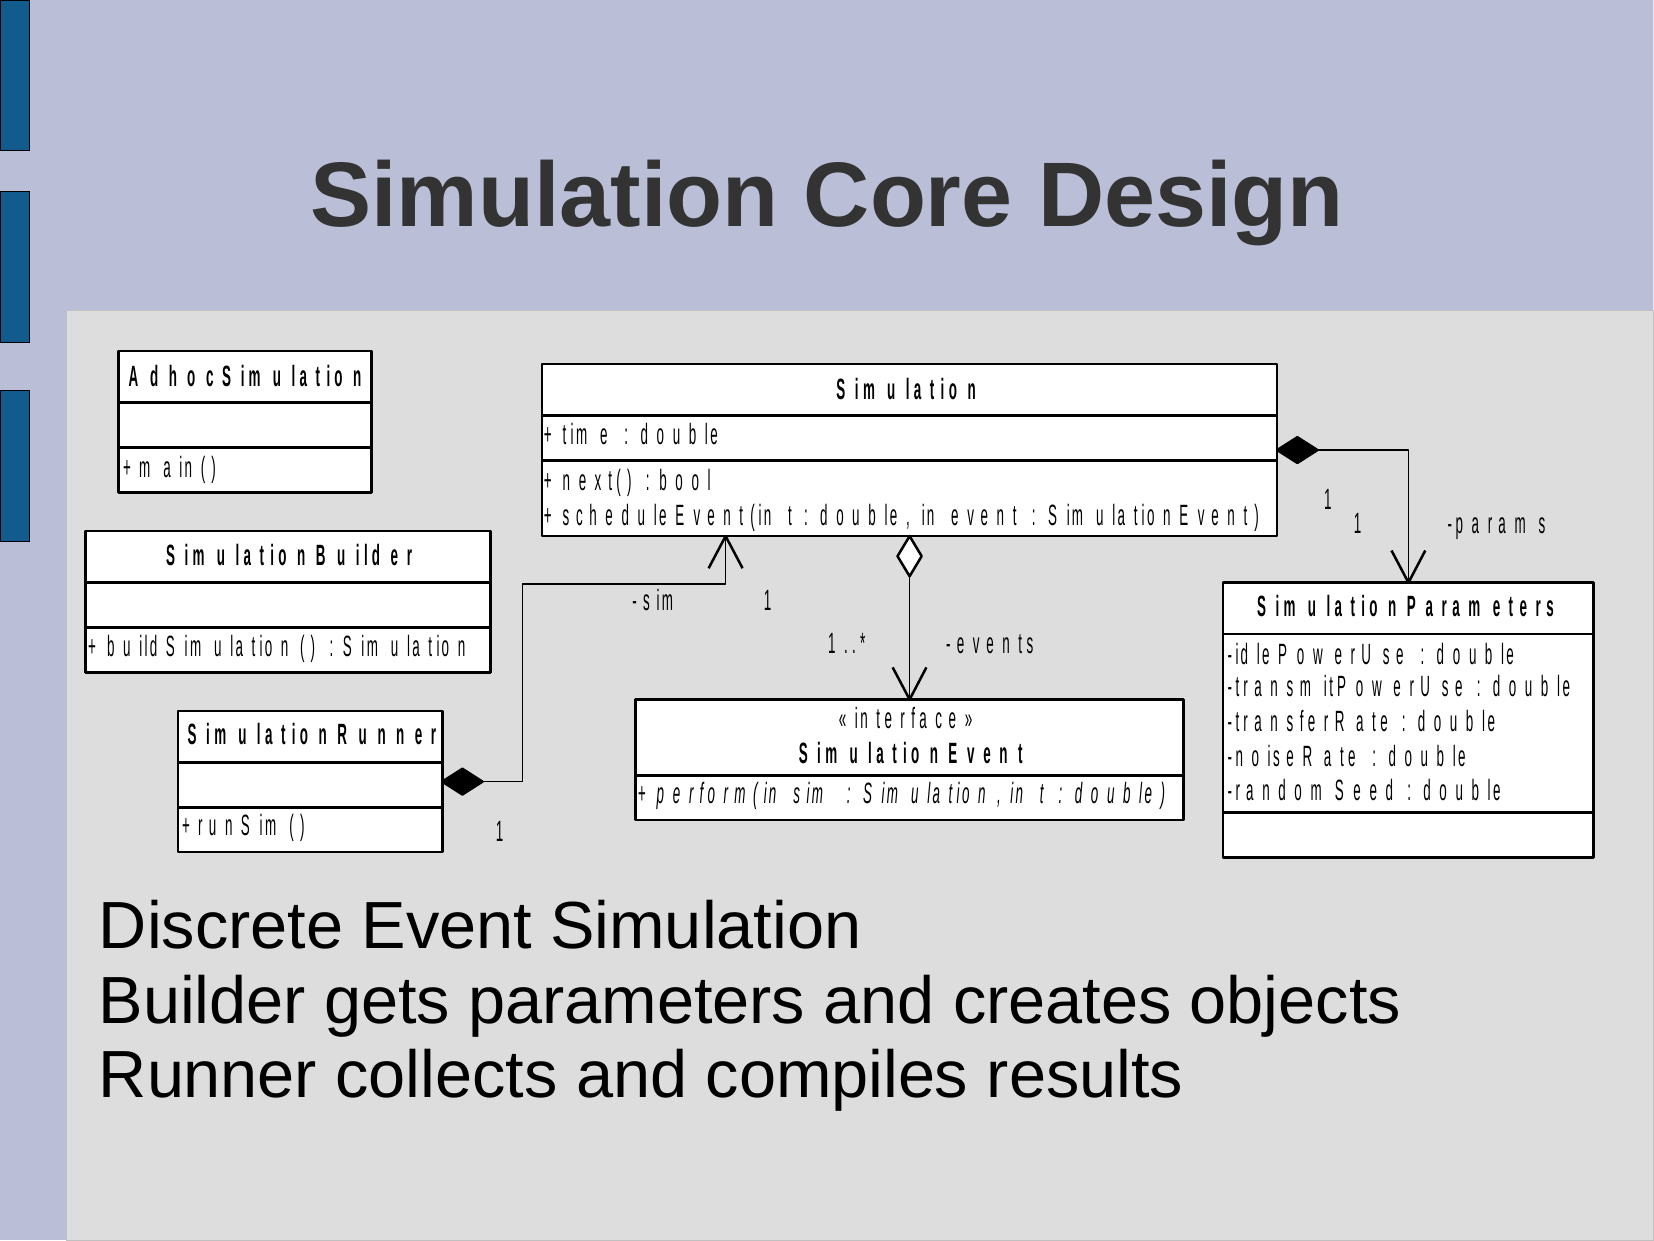

# Simulation Core Design
Discrete Event Simulation
Builder gets parameters and creates objects
Runner collects and compiles results